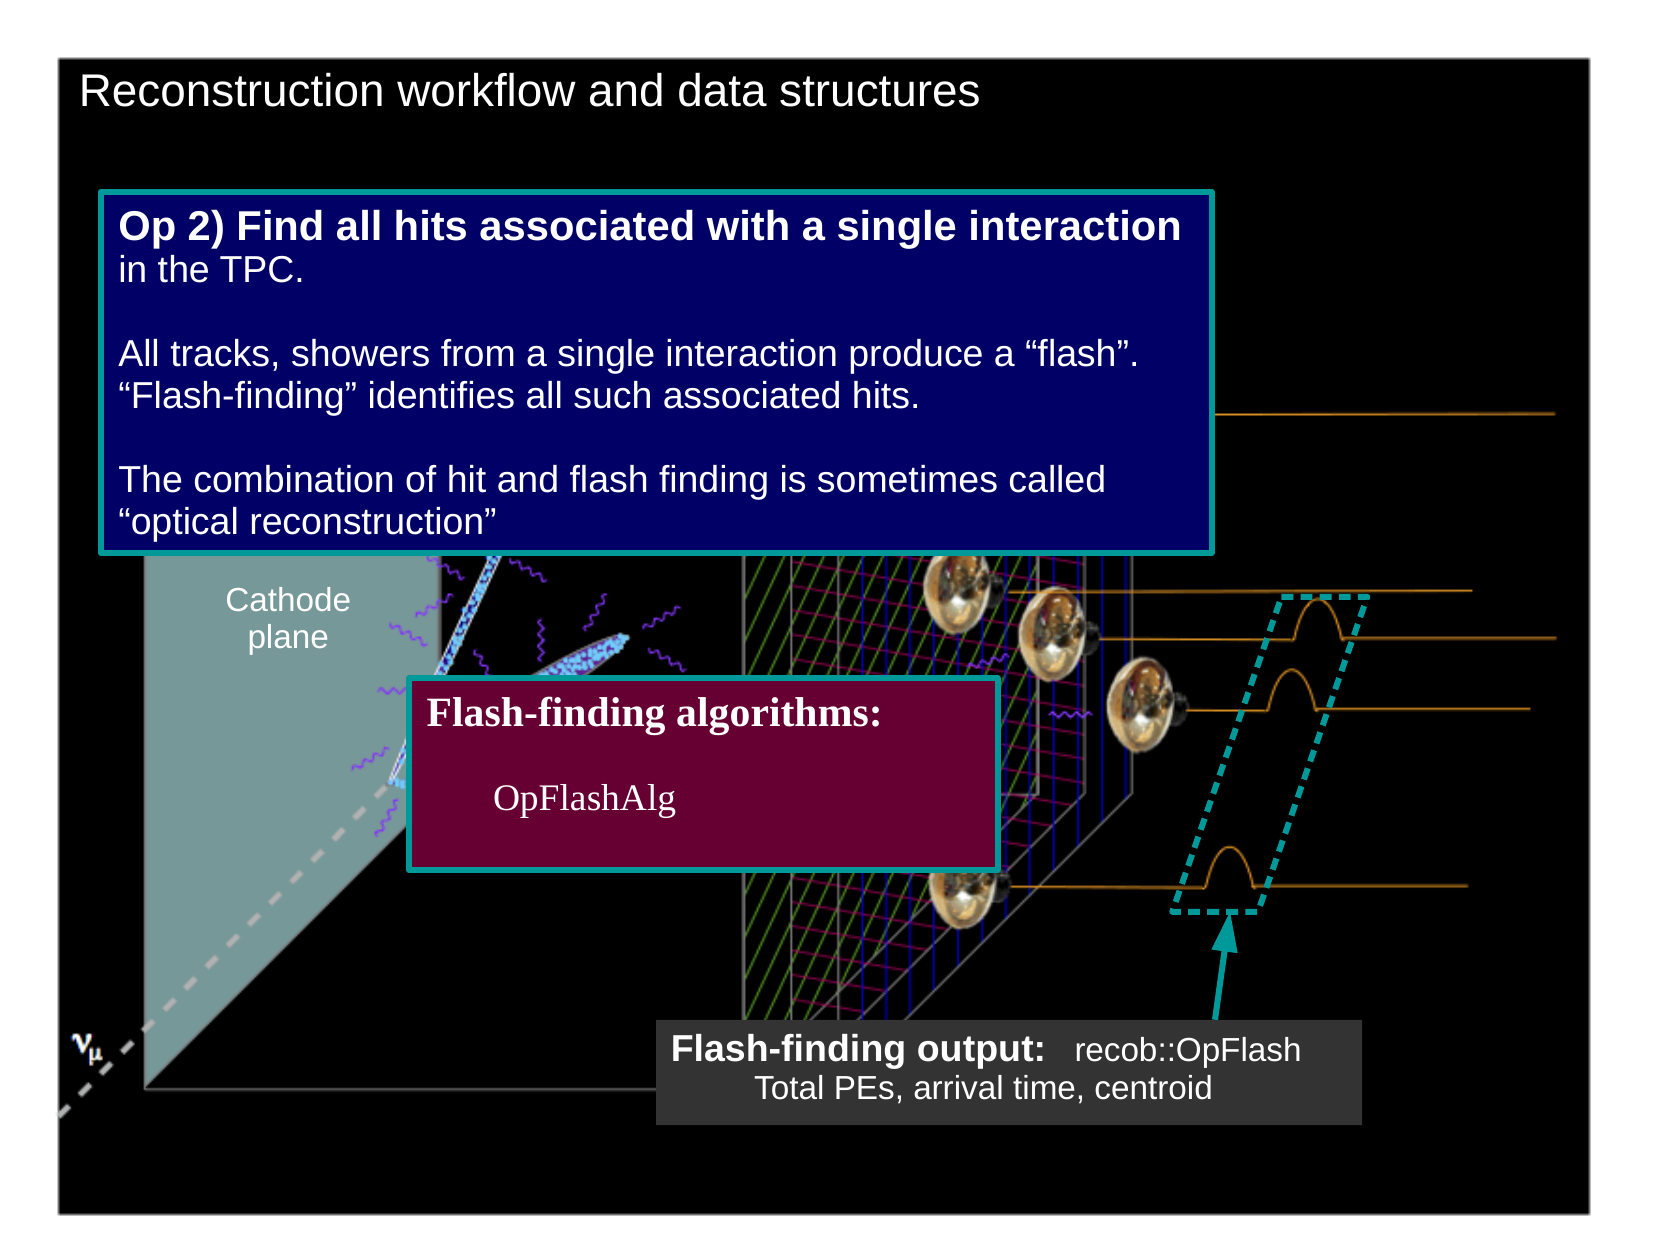

Reconstruction workflow and data structures
Op 2) Find all hits associated with a single interaction
in the TPC.
All tracks, showers from a single interaction produce a “flash”.
“Flash-finding” identifies all such associated hits.
The combination of hit and flash finding is sometimes called
“optical reconstruction”
LAr volume
??
??
??
??
Cathode
plane
Flash-finding algorithms:
 OpFlashAlg
Flash-finding output: recob::OpFlash
 Total PEs, arrival time, centroid
139